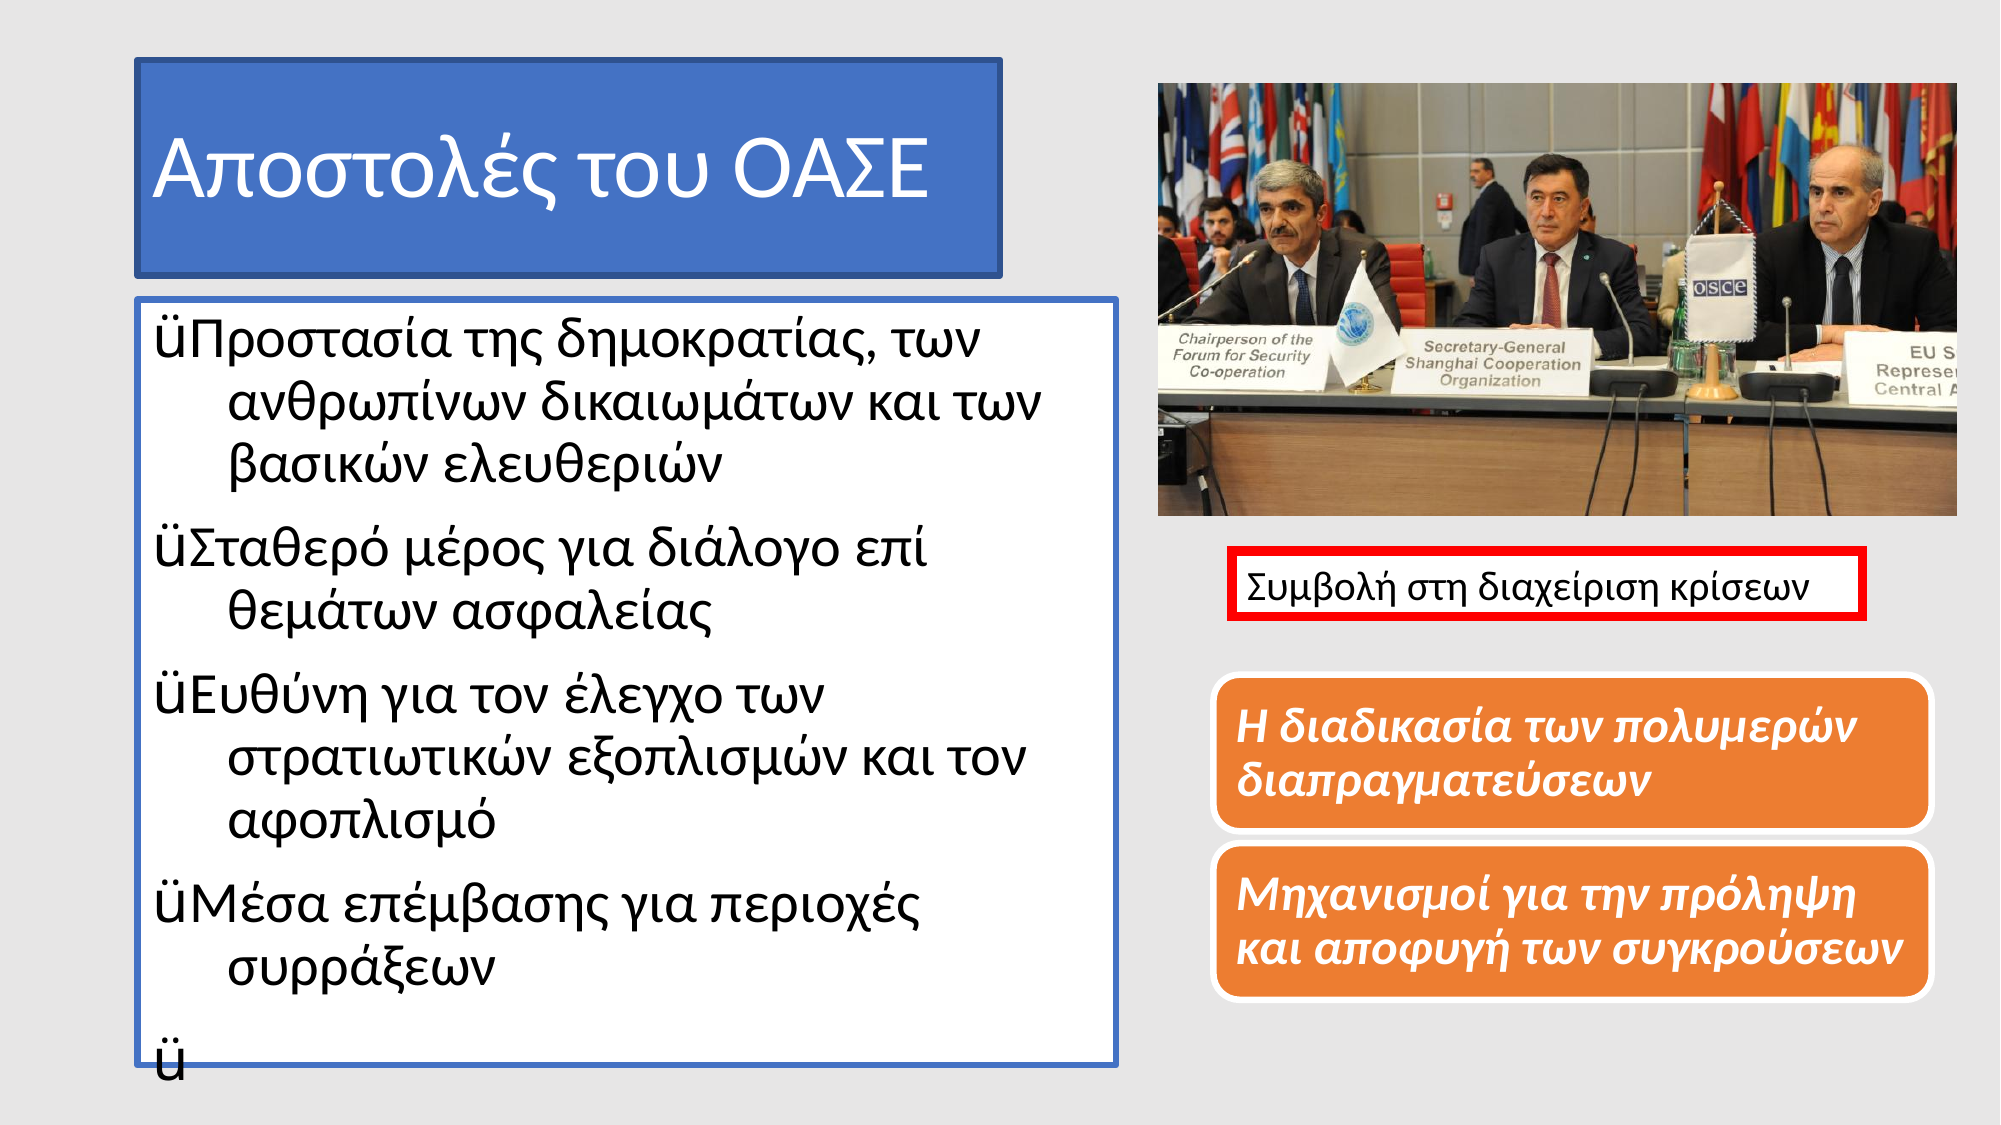

# Αποστολές του ΟΑΣΕ
Προστασία της δημοκρατίας, των ανθρωπίνων δικαιωμάτων και των βασικών ελευθεριών
Σταθερό µέρος για διάλογο επί θεµάτων ασφαλείας
Ευθύνη για τον έλεγχο των στρατιωτικών εξοπλισμών και τον αφοπλισμό
Μέσα επέμβασης για περιοχές συρράξεων
Συμβολή στη διαχείριση κρίσεων
Η διαδικασία των πολυμερών διαπραγματεύσεων
Μηχανισμοί για την πρόληψη και αποφυγή των συγκρούσεων